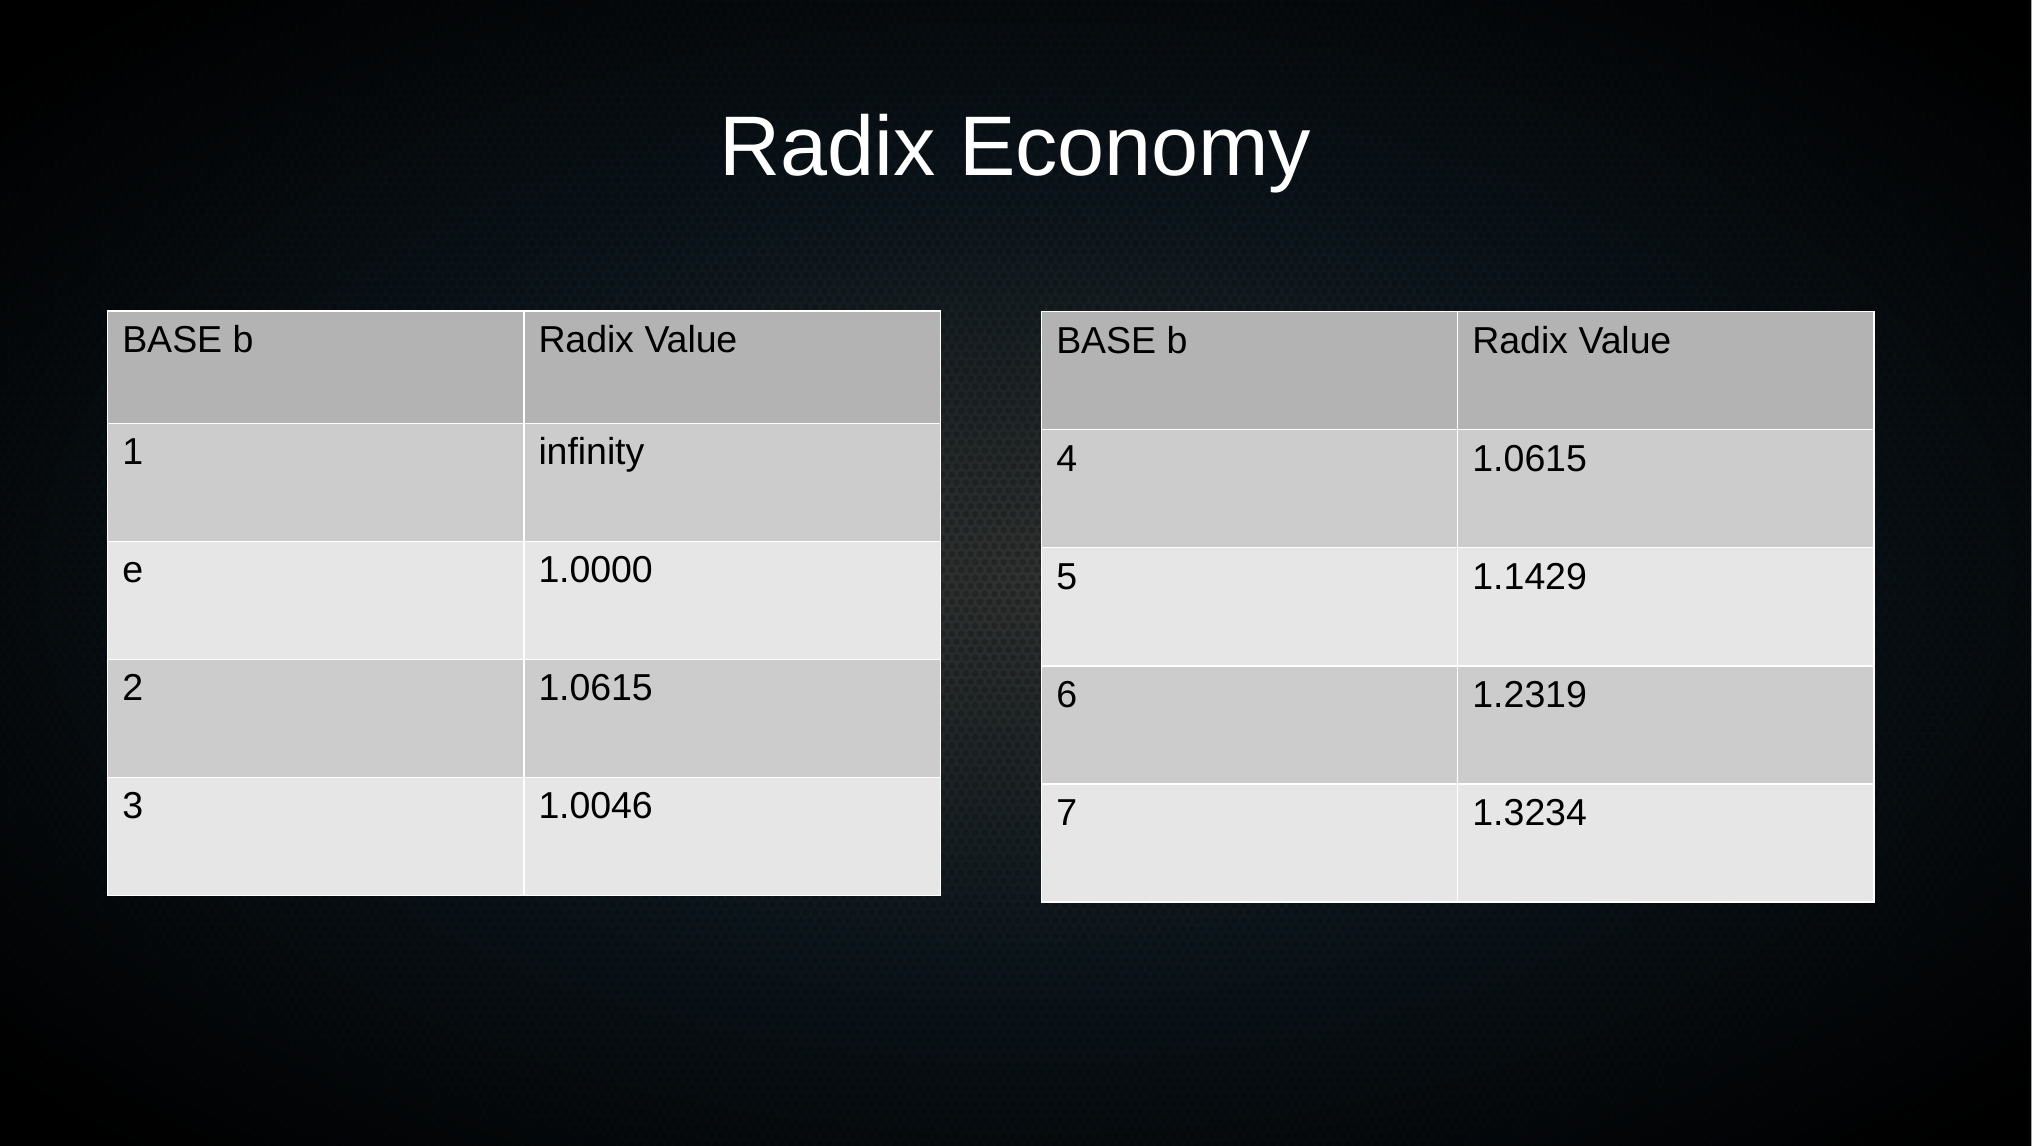

Radix Economy
| BASE b | Radix Value |
| --- | --- |
| 1 | infinity |
| e | 1.0000 |
| 2 | 1.0615 |
| 3 | 1.0046 |
| BASE b | Radix Value |
| --- | --- |
| 1 | infinity |
| e | 1.0000 |
| 2 | 1.0615 |
| 3 | 1.0046 |
| BASE b | Radix Value |
| --- | --- |
| 4 | 1.0615 |
| 5 | 1.1429 |
| 6 | 1.2319 |
| 7 | 1.3234 |